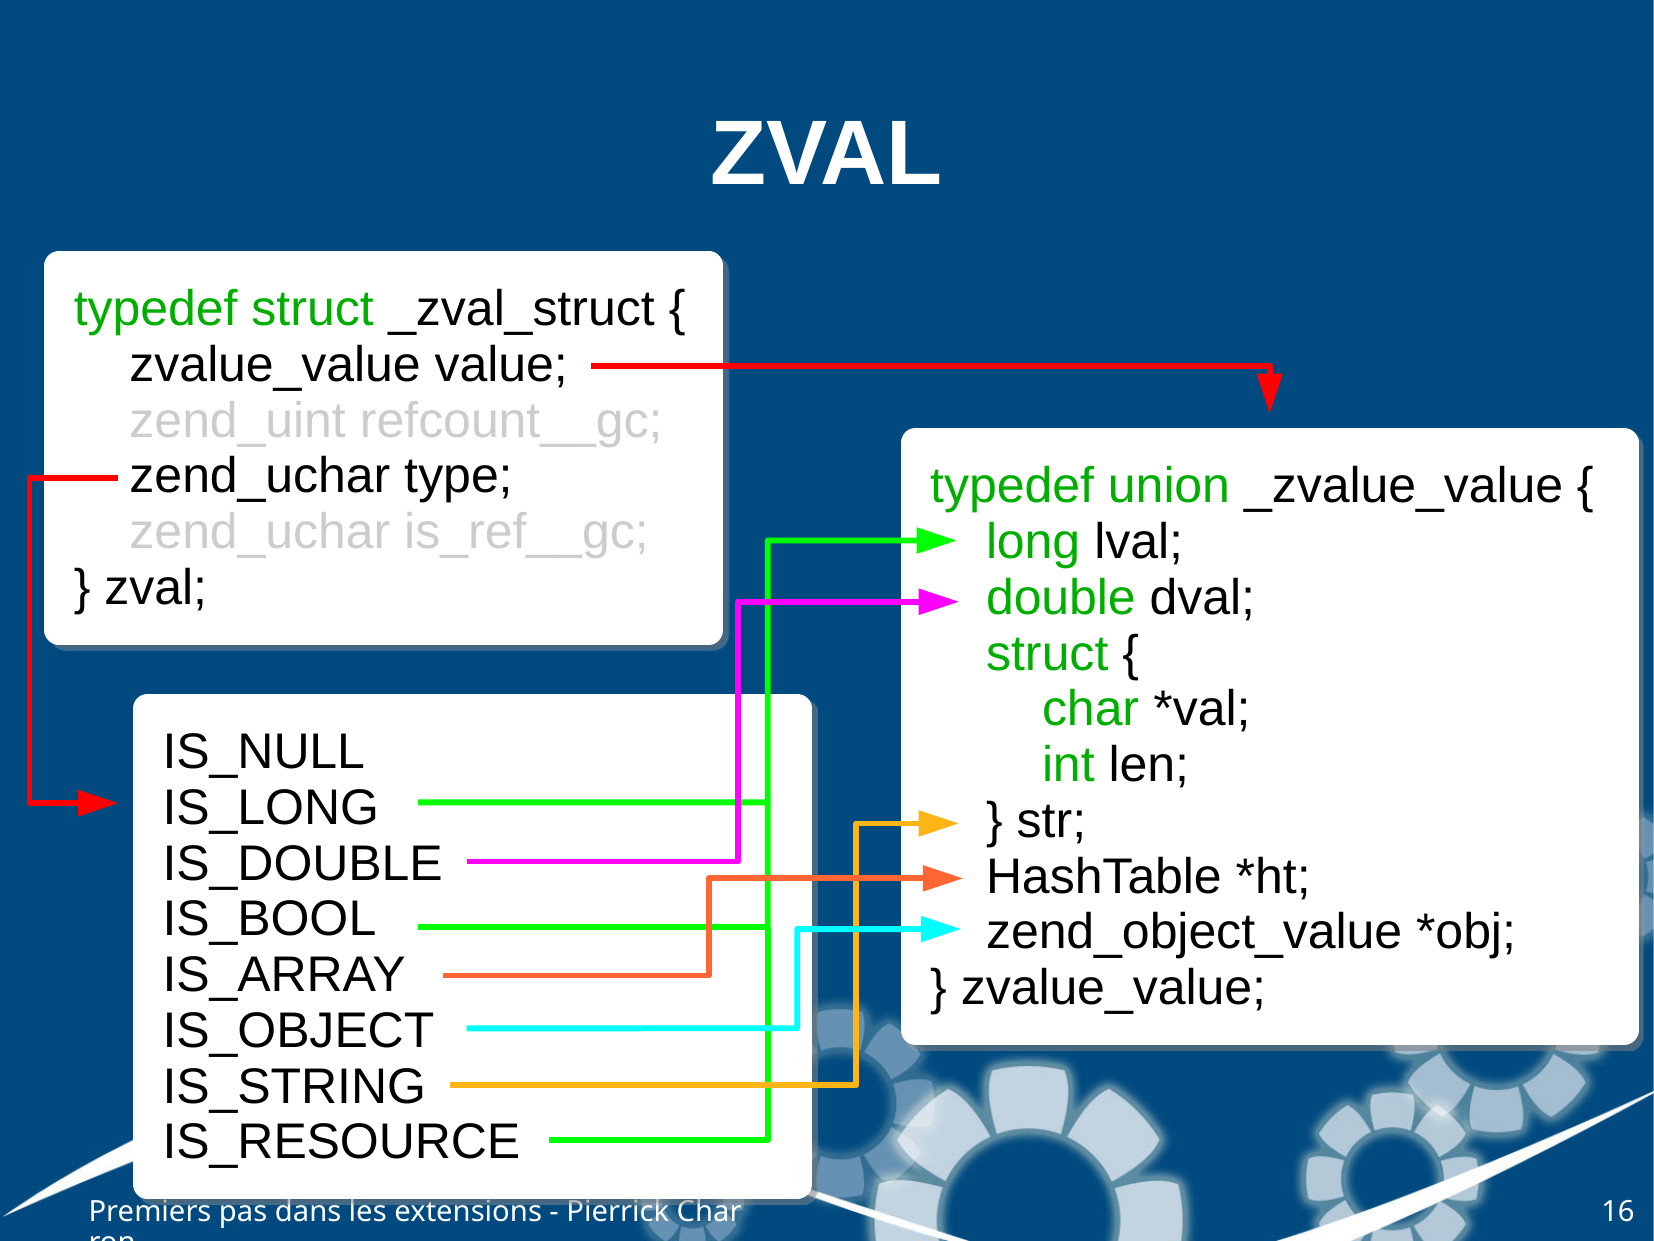

# ZVAL
typedef struct _zval_struct {
 zvalue_value value;
 zend_uint refcount__gc;
 zend_uchar type;
 zend_uchar is_ref__gc;
} zval;
typedef union _zvalue_value {
 long lval;
 double dval;
 struct {
 char *val;
 int len;
 } str;
 HashTable *ht;
 zend_object_value *obj;
} zvalue_value;
IS_NULL
IS_LONG
IS_DOUBLE
IS_BOOL
IS_ARRAY
IS_OBJECT
IS_STRING
IS_RESOURCE
Premiers pas dans les extensions - Pierrick Charron
16